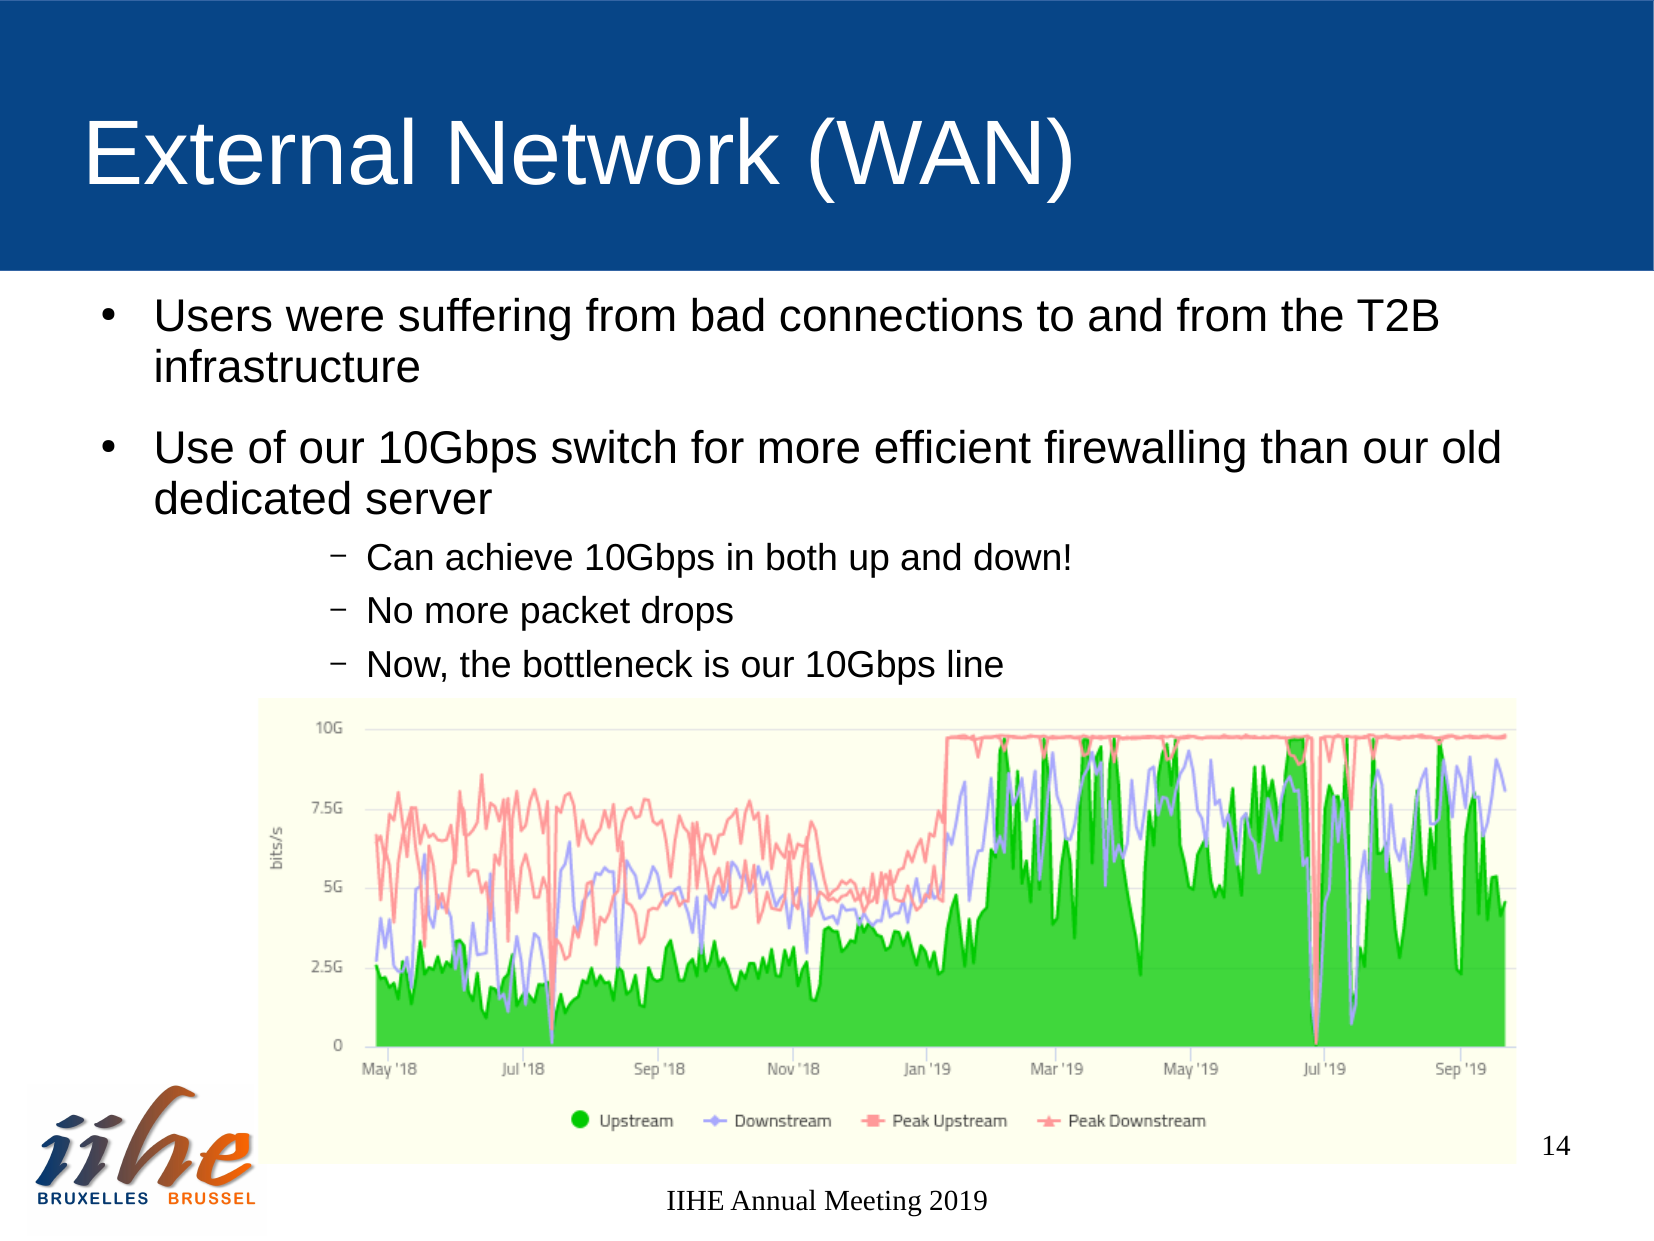

# External Network (WAN)
Users were suffering from bad connections to and from the T2B infrastructure
Use of our 10Gbps switch for more efficient firewalling than our old dedicated server
Can achieve 10Gbps in both up and down!
No more packet drops
Now, the bottleneck is our 10Gbps line
14